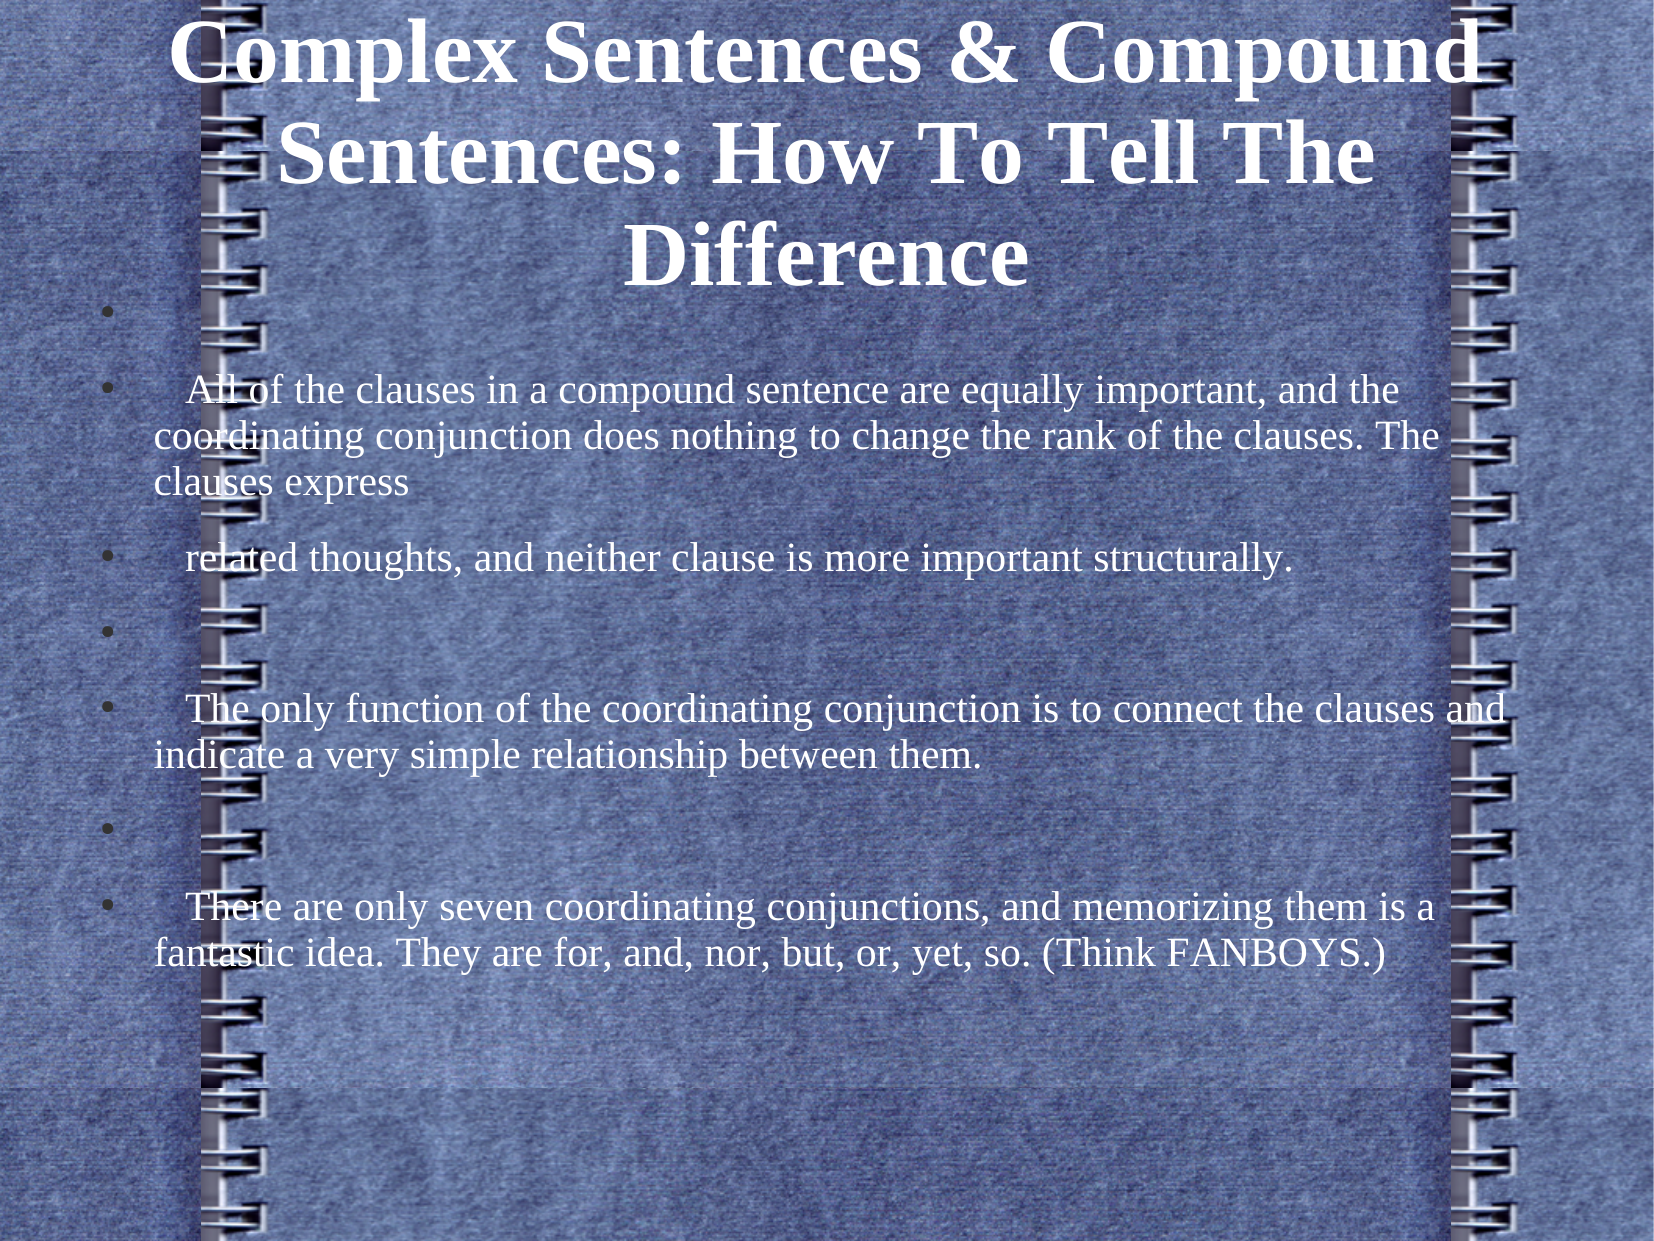

# Complex Sentences & Compound Sentences: How To Tell The Difference
 All of the clauses in a compound sentence are equally important, and the coordinating conjunction does nothing to change the rank of the clauses. The clauses express
 related thoughts, and neither clause is more important structurally.
 The only function of the coordinating conjunction is to connect the clauses and indicate a very simple relationship between them.
 There are only seven coordinating conjunctions, and memorizing them is a fantastic idea. They are for, and, nor, but, or, yet, so. (Think FANBOYS.)